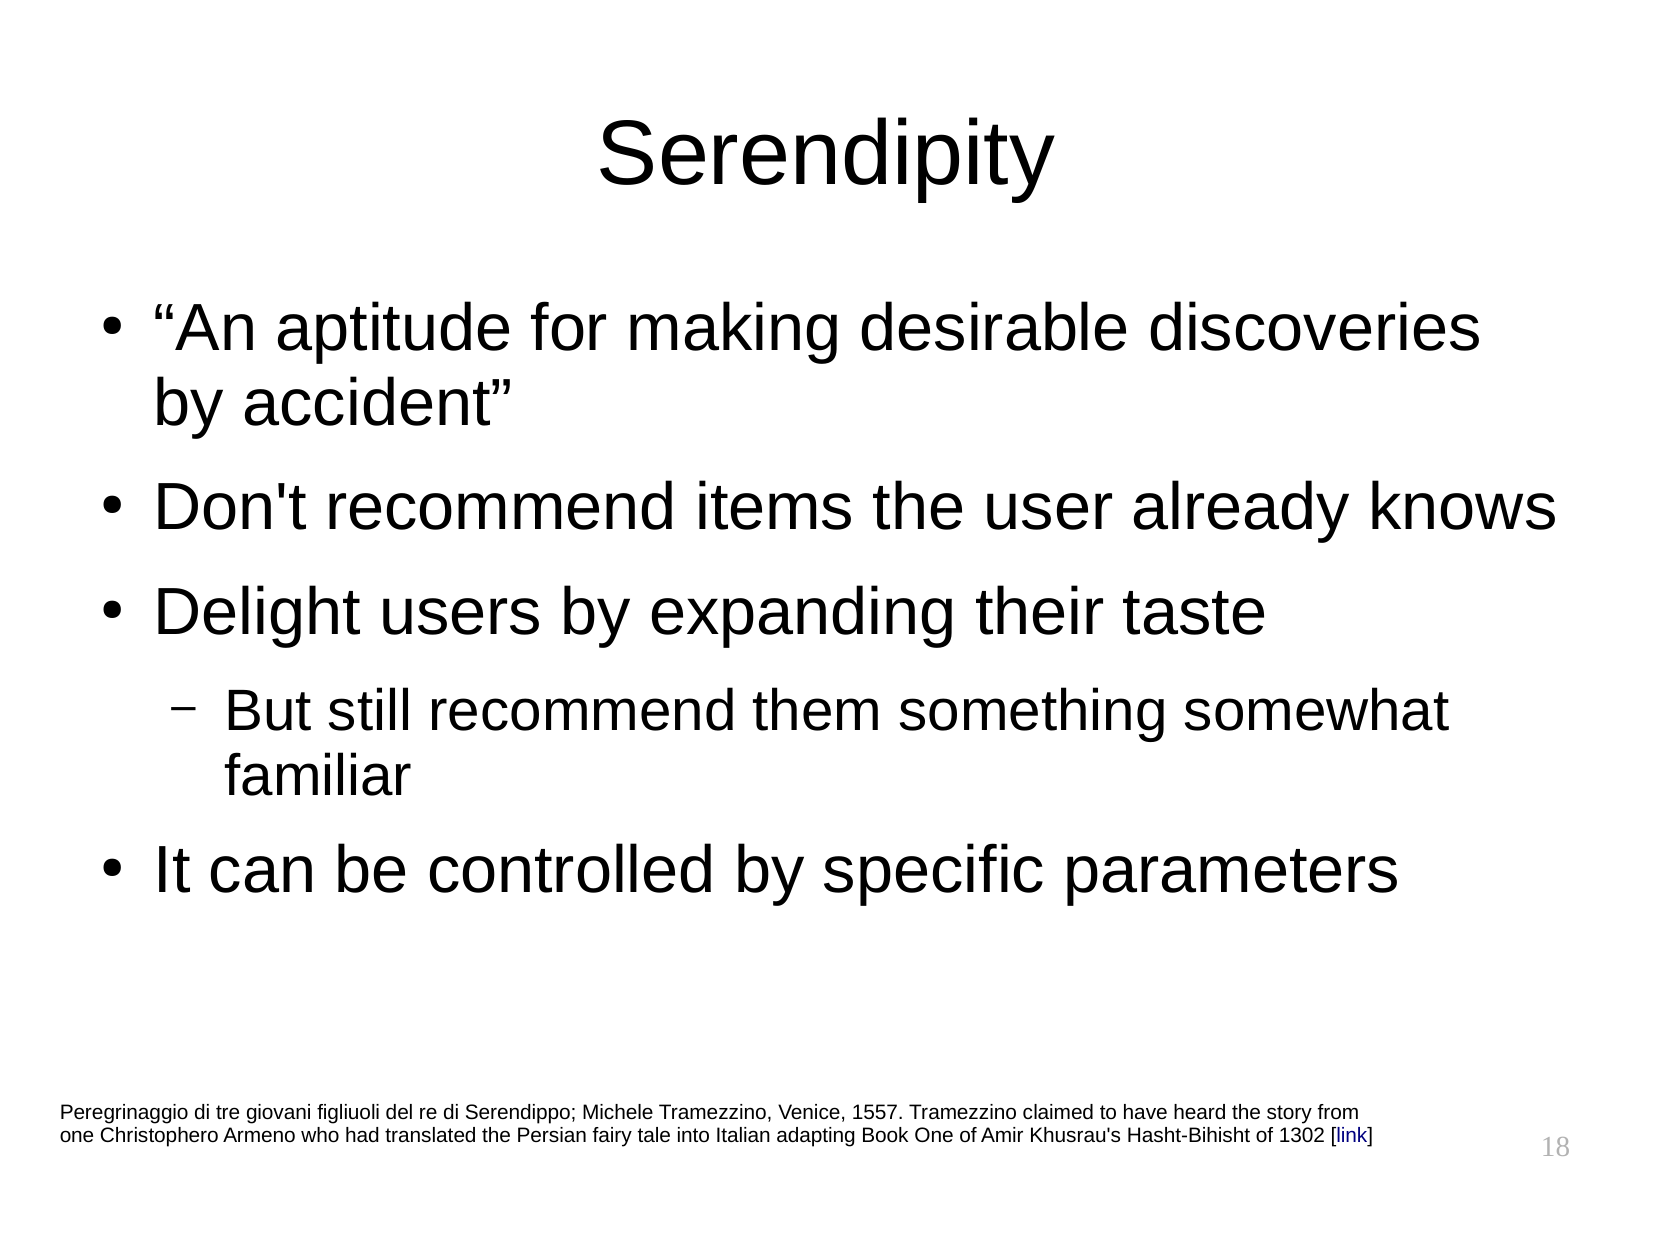

# Serendipity
“An aptitude for making desirable discoveries by accident”
Don't recommend items the user already knows
Delight users by expanding their taste
But still recommend them something somewhat familiar
It can be controlled by specific parameters
Peregrinaggio di tre giovani figliuoli del re di Serendippo; Michele Tramezzino, Venice, 1557. Tramezzino claimed to have heard the story from one Christophero Armeno who had translated the Persian fairy tale into Italian adapting Book One of Amir Khusrau's Hasht-Bihisht of 1302 [link]
18